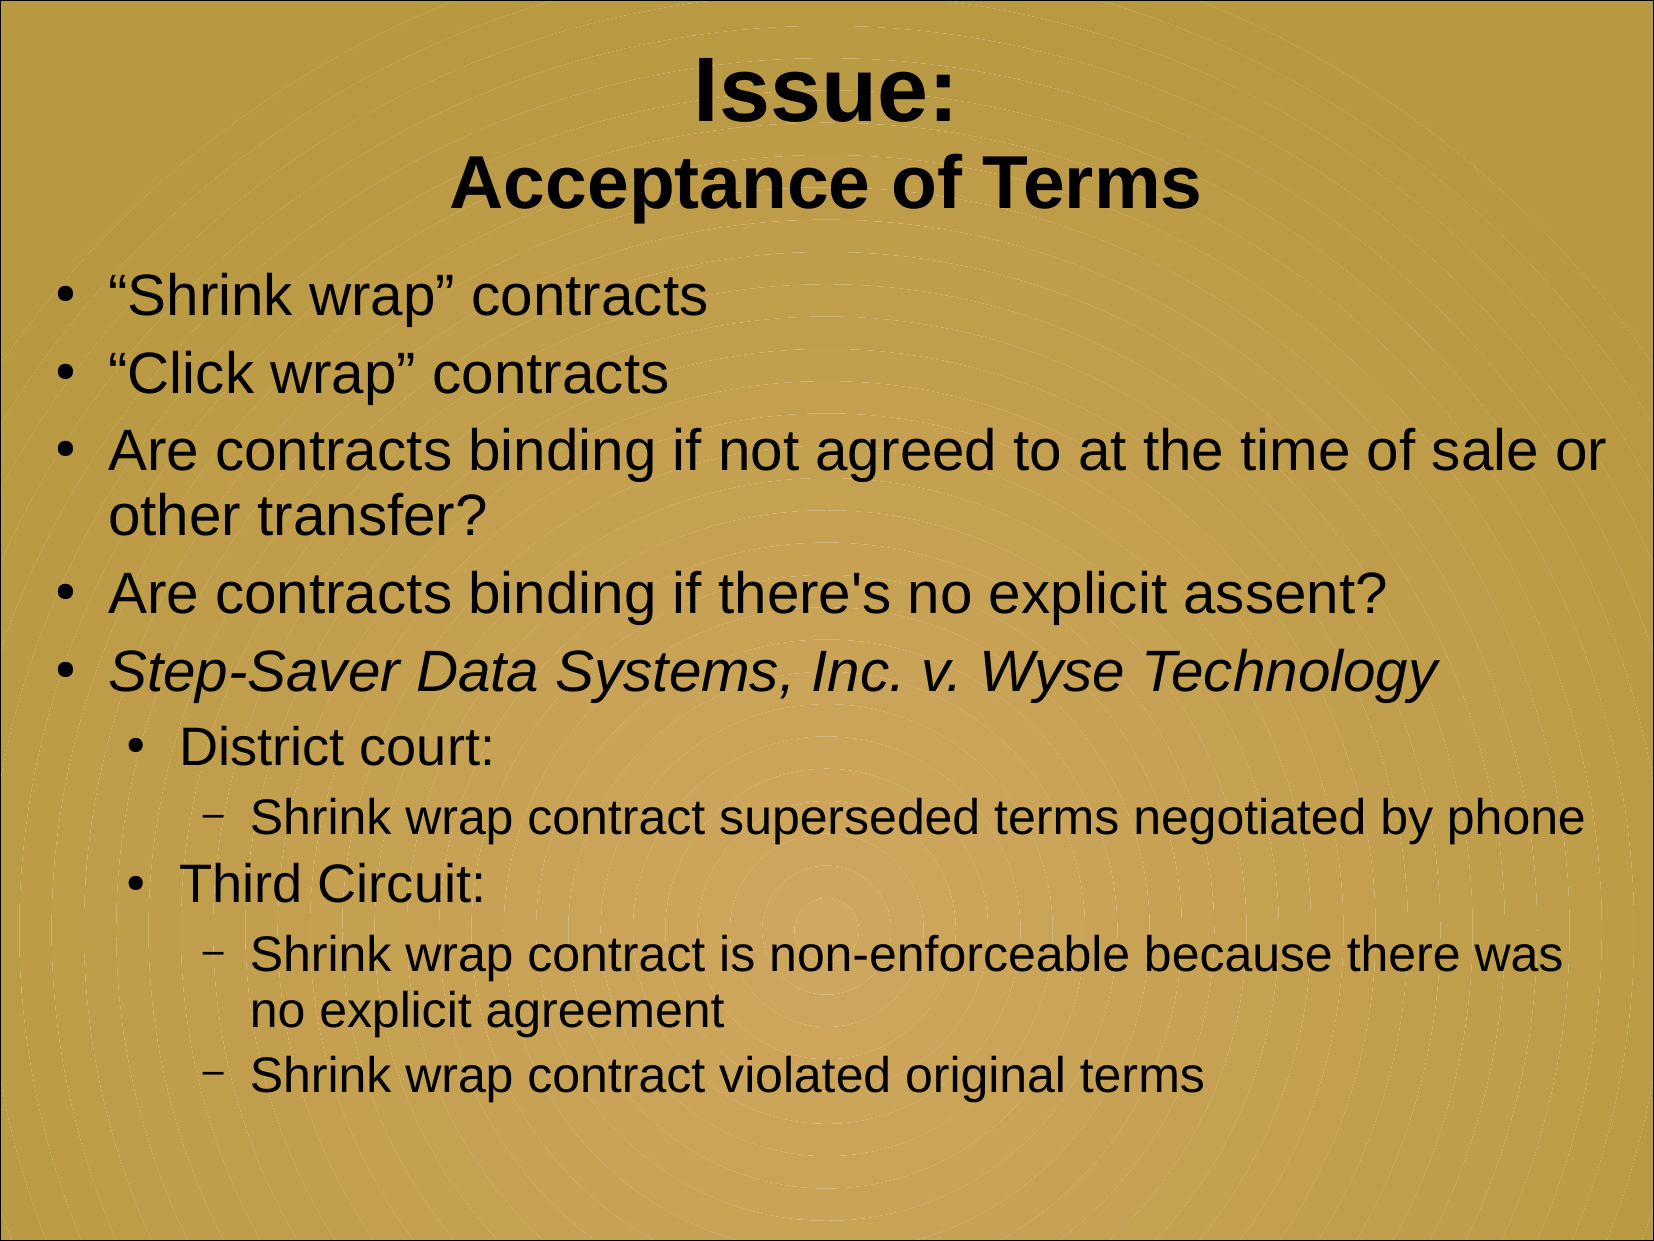

# Issue: Acceptance of Terms
“Shrink wrap” contracts
“Click wrap” contracts
Are contracts binding if not agreed to at the time of sale or other transfer?
Are contracts binding if there's no explicit assent?
Step-Saver Data Systems, Inc. v. Wyse Technology
District court:
Shrink wrap contract superseded terms negotiated by phone
Third Circuit:
Shrink wrap contract is non-enforceable because there was no explicit agreement
Shrink wrap contract violated original terms